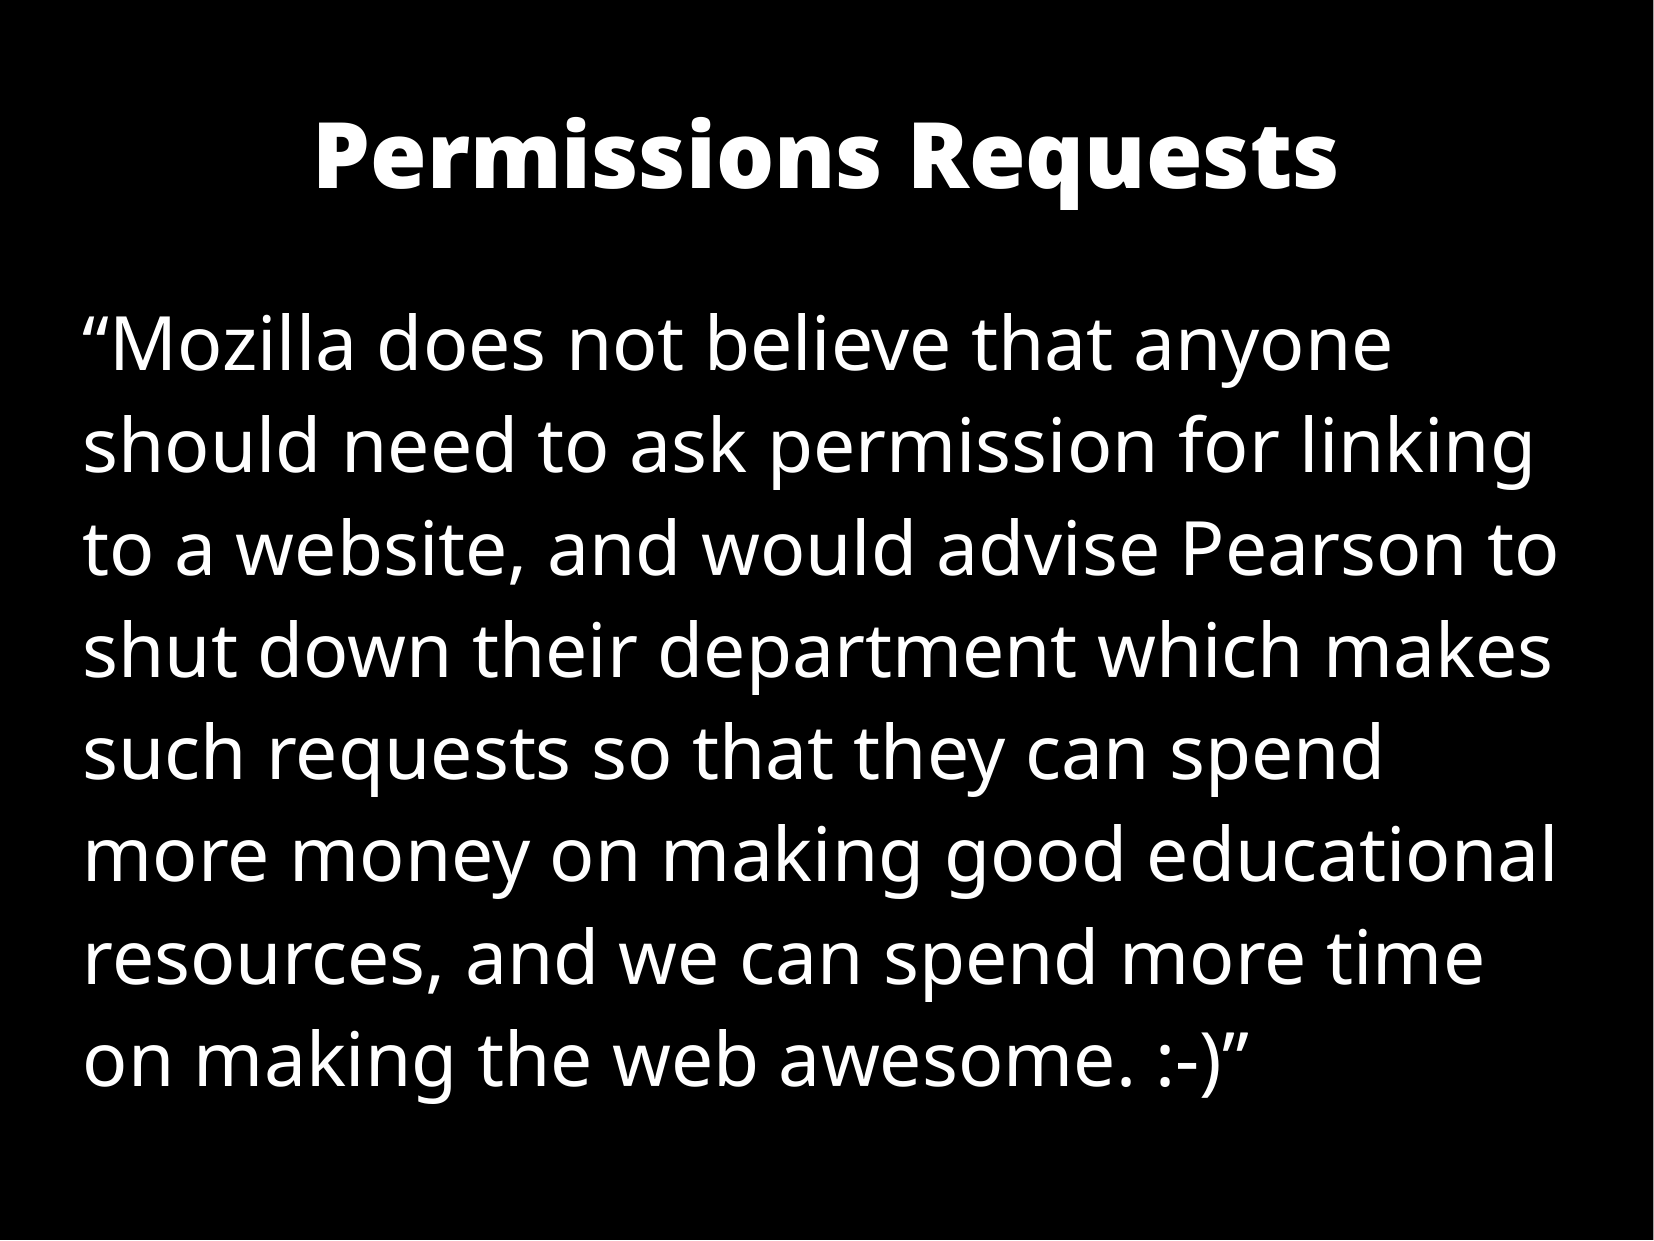

# Permissions Requests
“Mozilla does not believe that anyone should need to ask permission for linking to a website, and would advise Pearson to shut down their department which makes such requests so that they can spend more money on making good educational resources, and we can spend more time on making the web awesome. :-)”